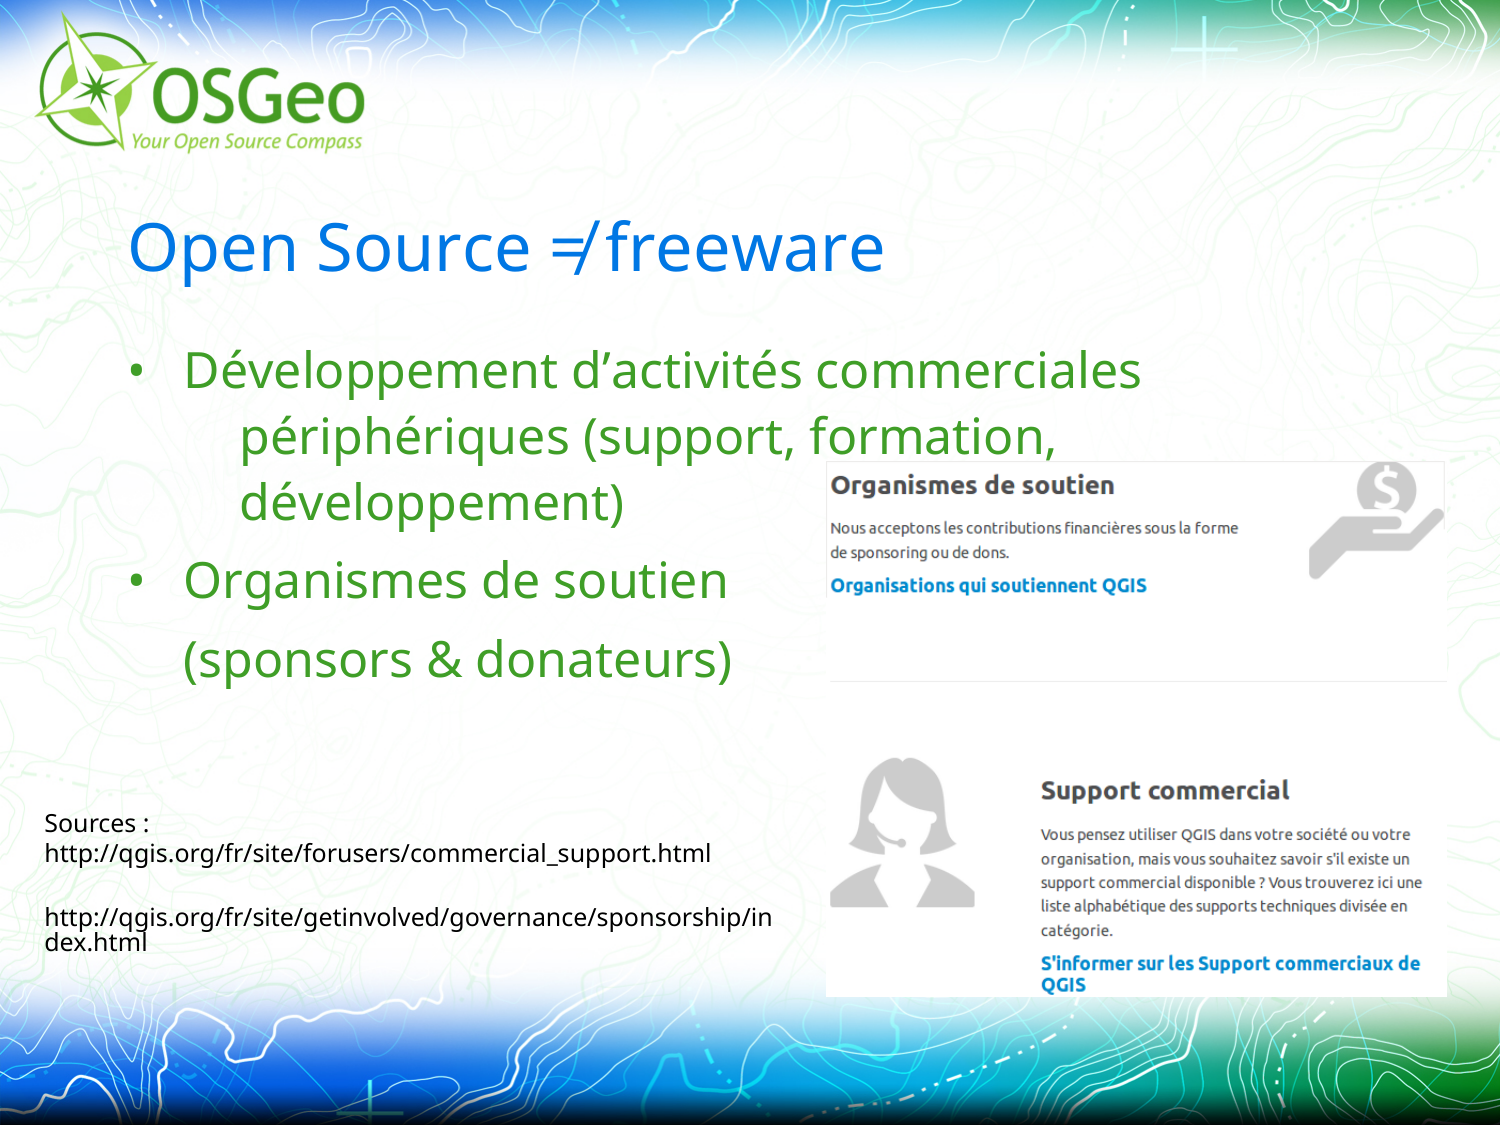

# Open Source ≠ freeware
Développement d’activités commerciales périphériques (support, formation, développement)
Organismes de soutien
(sponsors & donateurs)
Sources :
http://qgis.org/fr/site/forusers/commercial_support.html
http://qgis.org/fr/site/getinvolved/governance/sponsorship/index.html